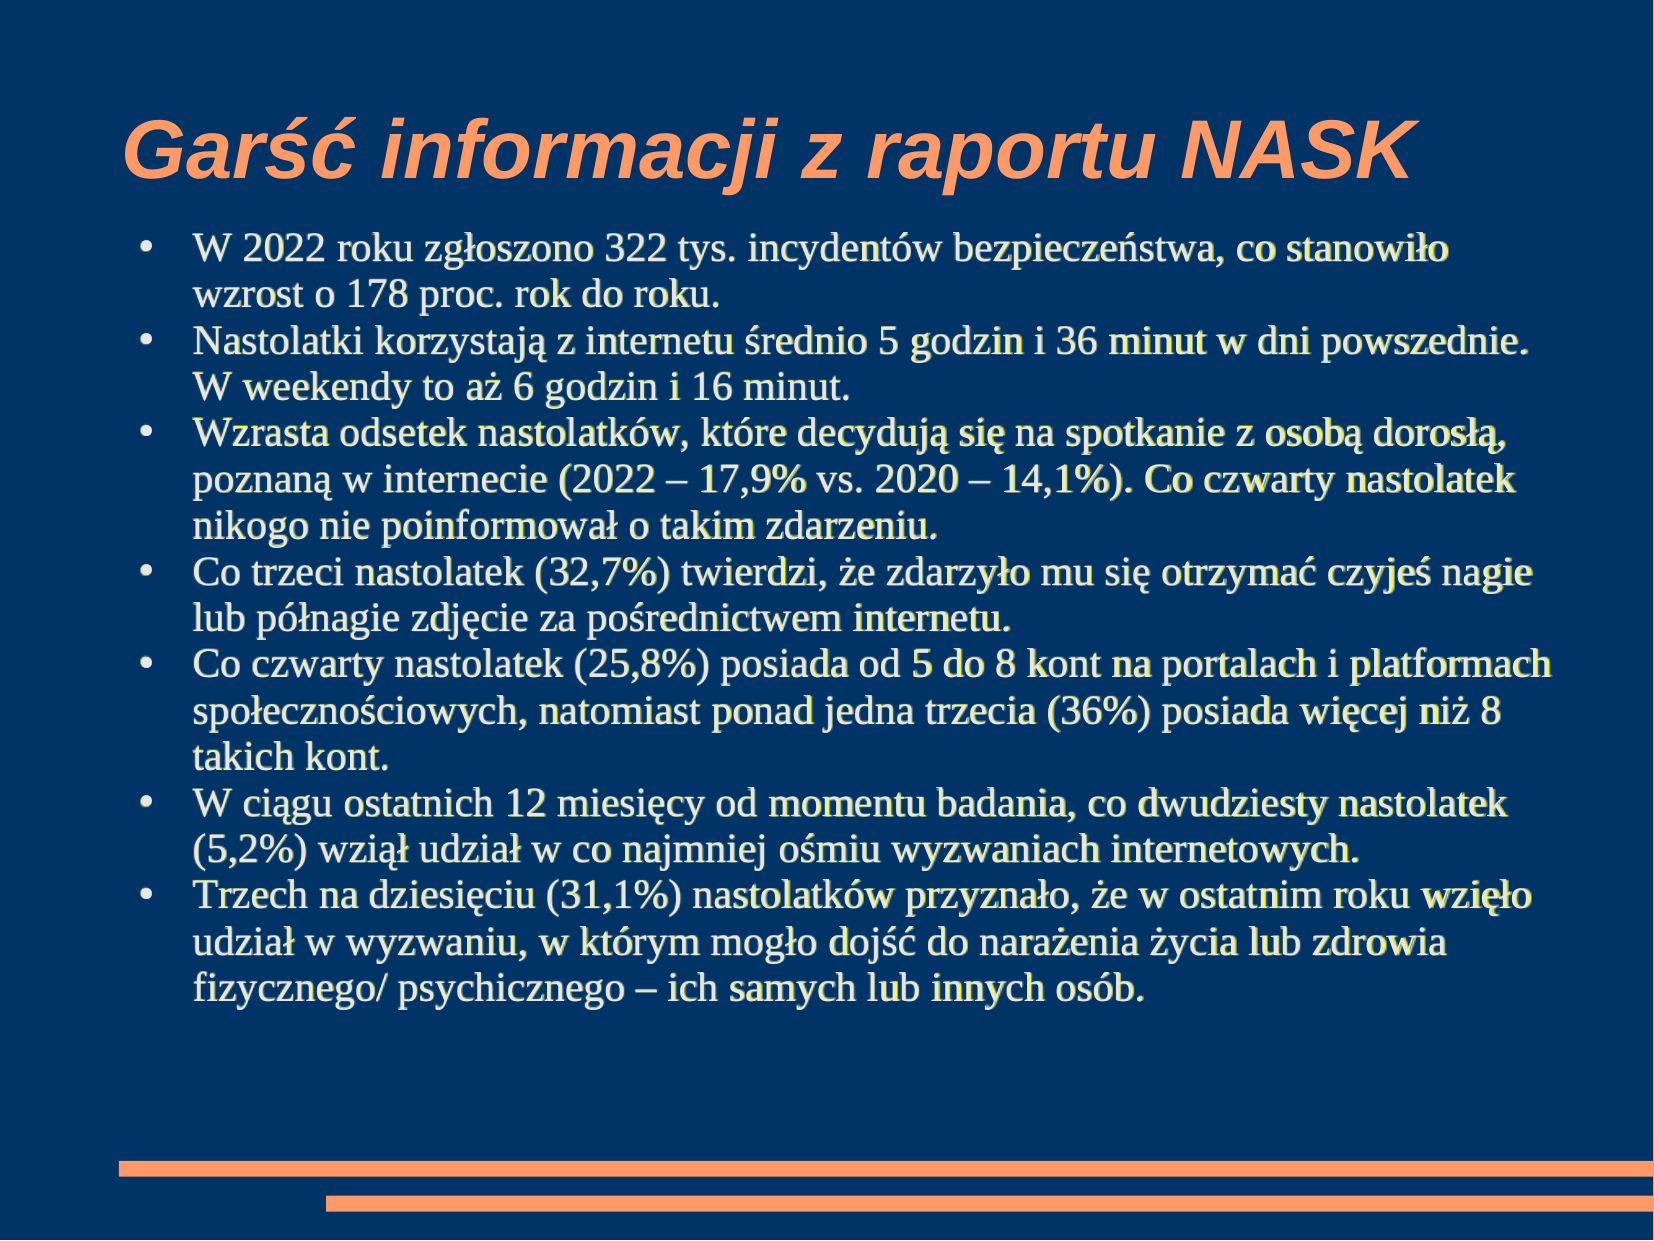

# Garść informacji z raportu NASK
W 2022 roku zgłoszono 322 tys. incydentów bezpieczeństwa, co stanowiło wzrost o 178 proc. rok do roku.
Nastolatki korzystają z internetu średnio 5 godzin i 36 minut w dni powszednie. W weekendy to aż 6 godzin i 16 minut.
Wzrasta odsetek nastolatków, które decydują się na spotkanie z osobą dorosłą, poznaną w internecie (2022 – 17,9% vs. 2020 – 14,1%). Co czwarty nastolatek nikogo nie poinformował o takim zdarzeniu.
Co trzeci nastolatek (32,7%) twierdzi, że zdarzyło mu się otrzymać czyjeś nagie lub półnagie zdjęcie za pośrednictwem internetu.
Co czwarty nastolatek (25,8%) posiada od 5 do 8 kont na portalach i platformach społecznościowych, natomiast ponad jedna trzecia (36%) posiada więcej niż 8 takich kont.
W ciągu ostatnich 12 miesięcy od momentu badania, co dwudziesty nastolatek (5,2%) wziął udział w co najmniej ośmiu wyzwaniach internetowych.
Trzech na dziesięciu (31,1%) nastolatków przyznało, że w ostatnim roku wzięło udział w wyzwaniu, w którym mogło dojść do narażenia życia lub zdrowia fizycznego/ psychicznego – ich samych lub innych osób.